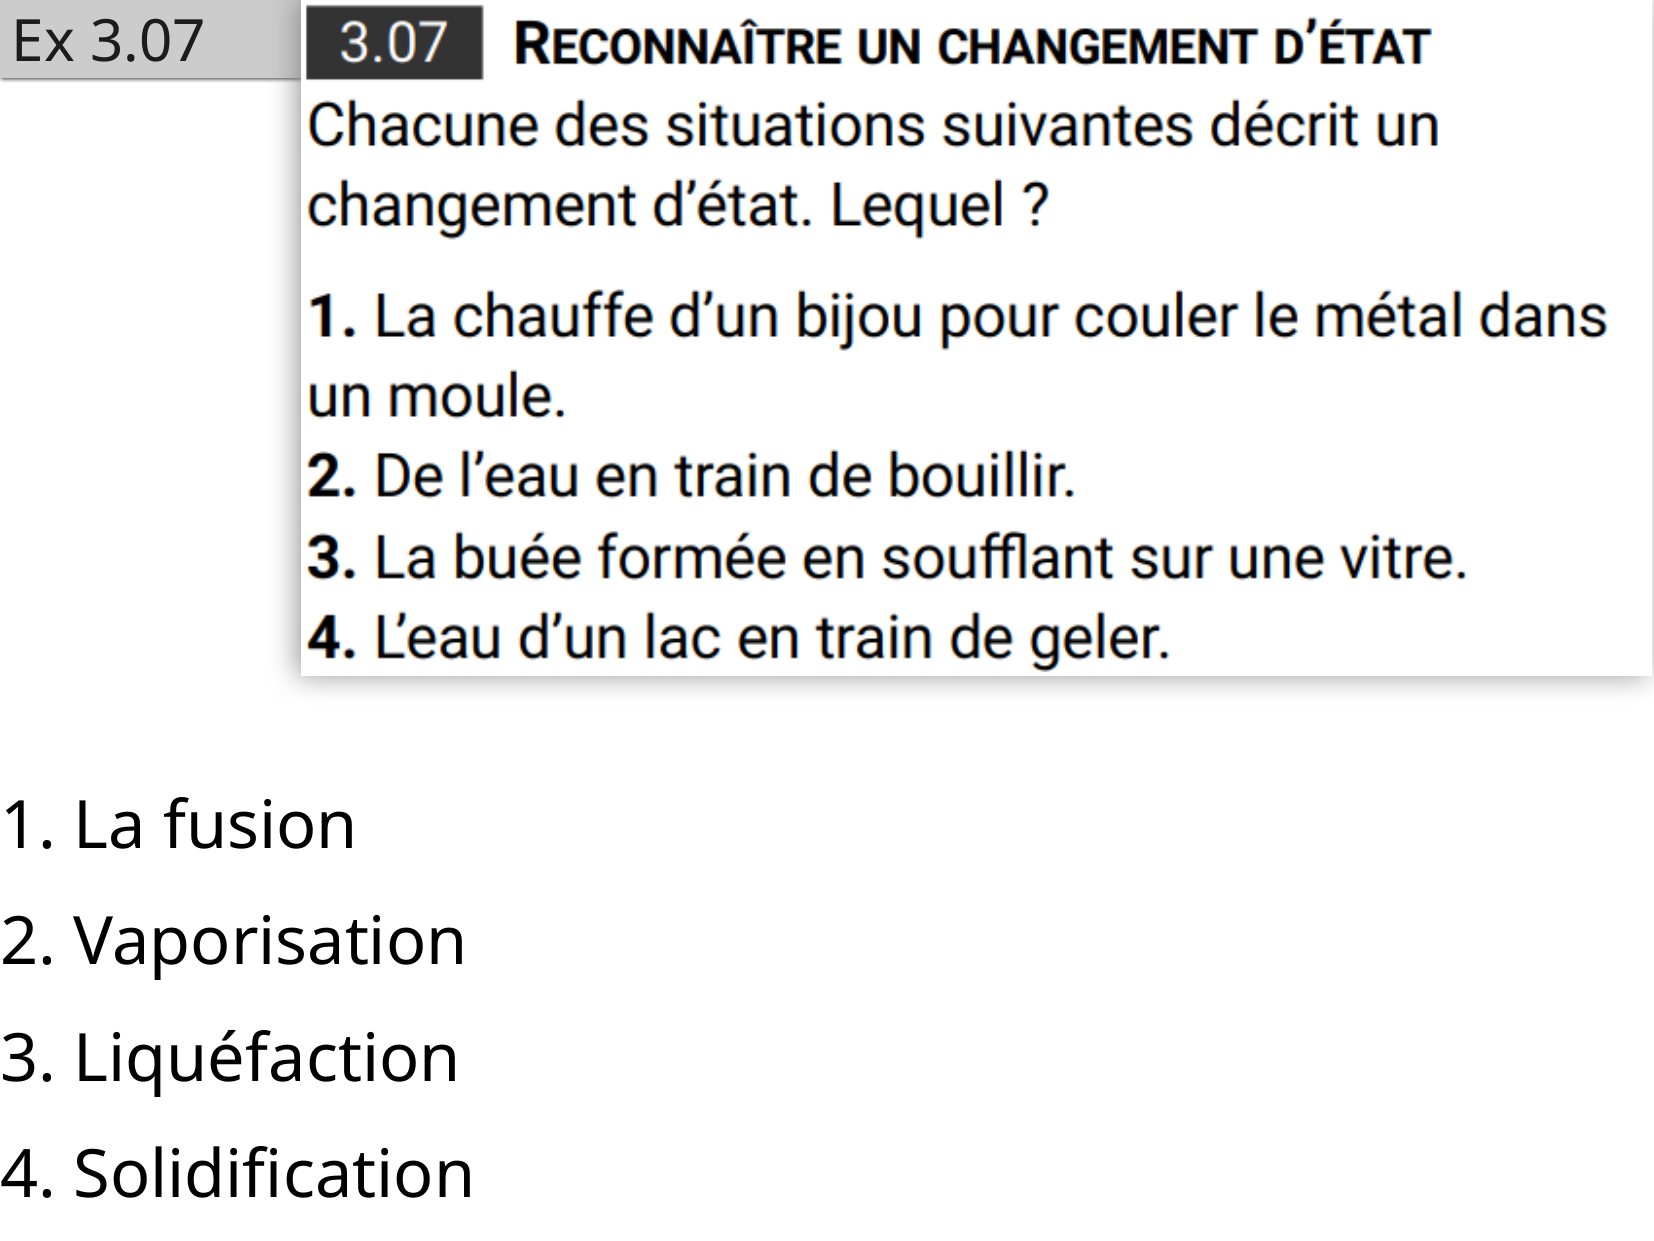

# Ex 3.07
1. La fusion
2. Vaporisation
3. 	Liquéfaction
4. Solidification